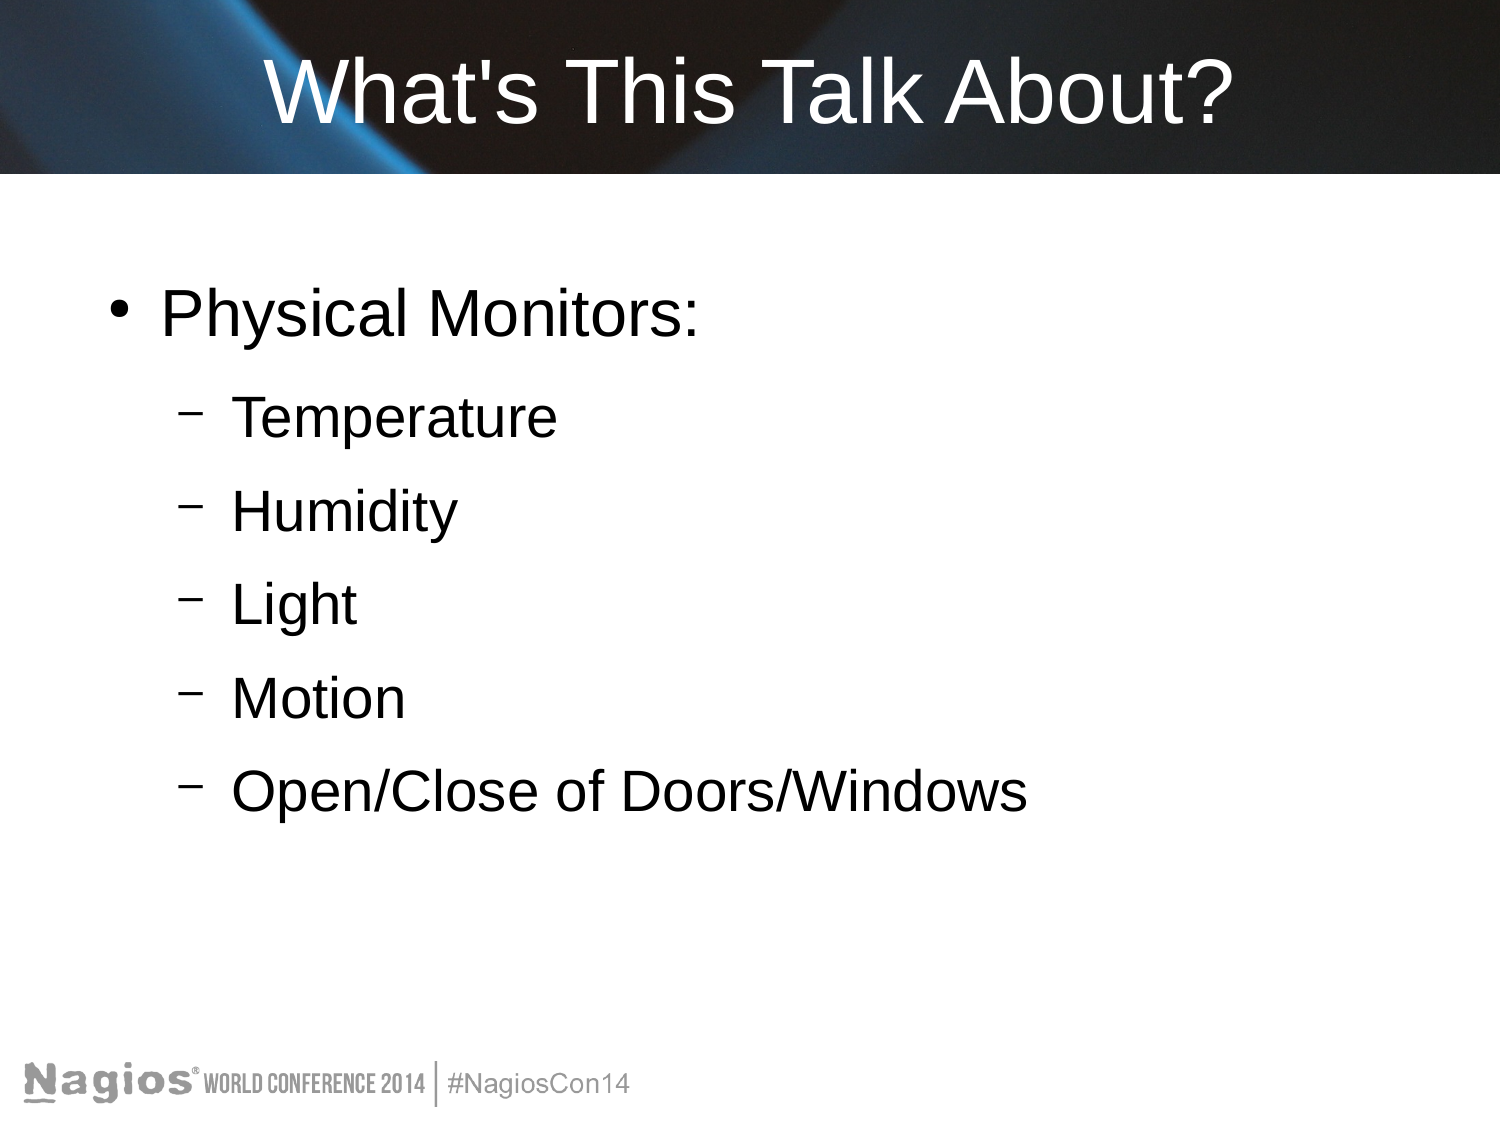

# What's This Talk About?
Physical Monitors:
Temperature
Humidity
Light
Motion
Open/Close of Doors/Windows